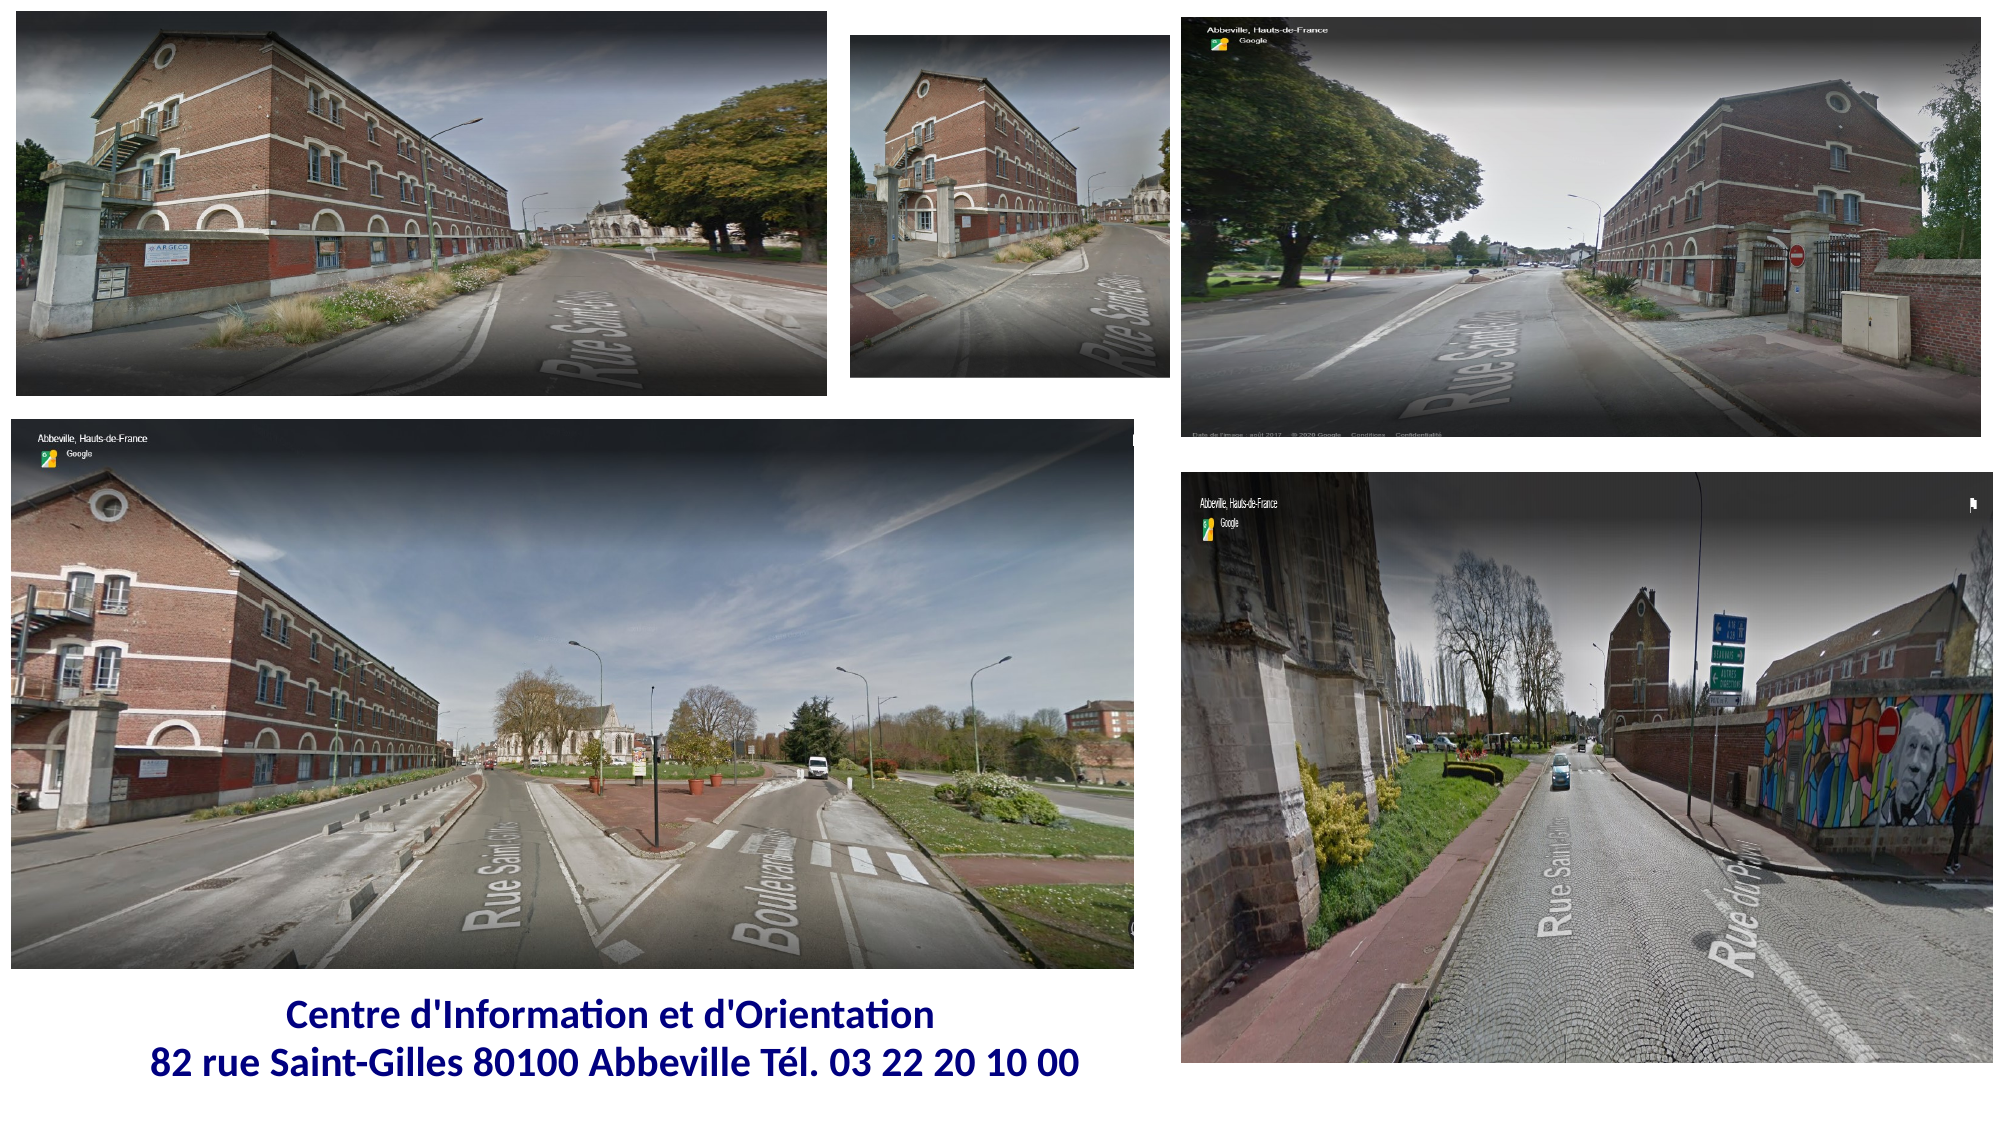

# Centre d'Information et d'Orientation 82 rue Saint-Gilles 80100 Abbeville Tél. 03 22 20 10 00